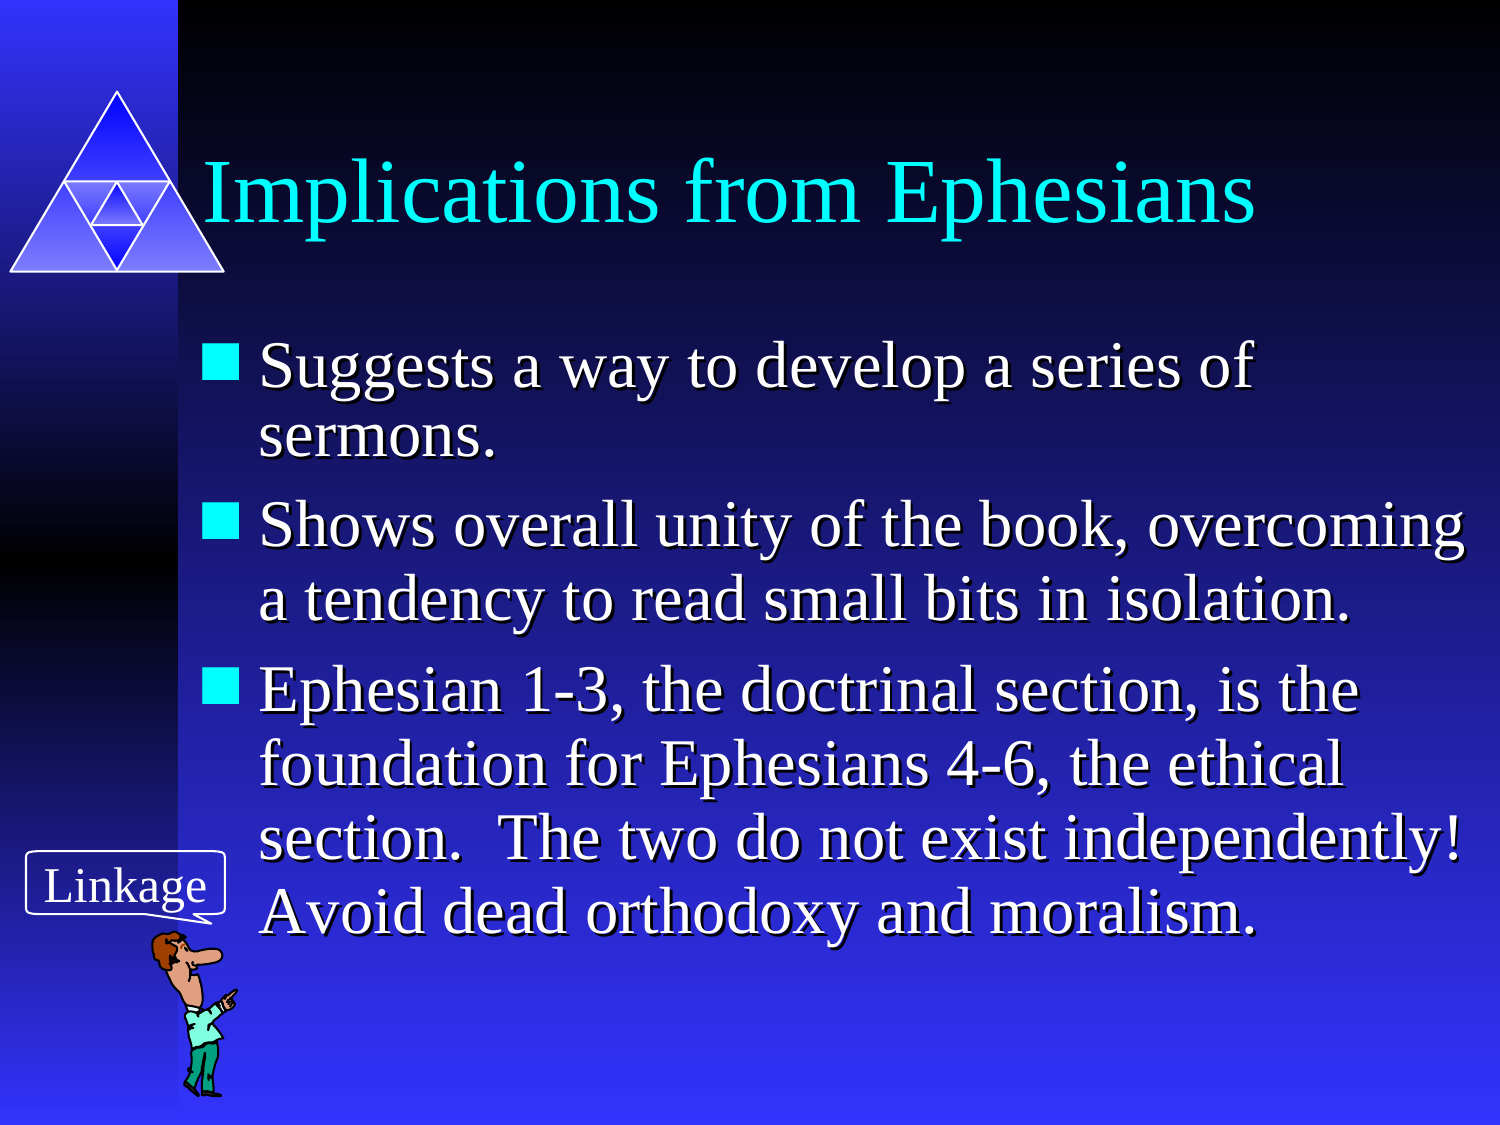

# Implications from Ephesians
Suggests a way to develop a series of sermons.
Shows overall unity of the book, overcoming a tendency to read small bits in isolation.
Ephesian 1-3, the doctrinal section, is the foundation for Ephesians 4-6, the ethical section. The two do not exist independently! Avoid dead orthodoxy and moralism.
Linkage